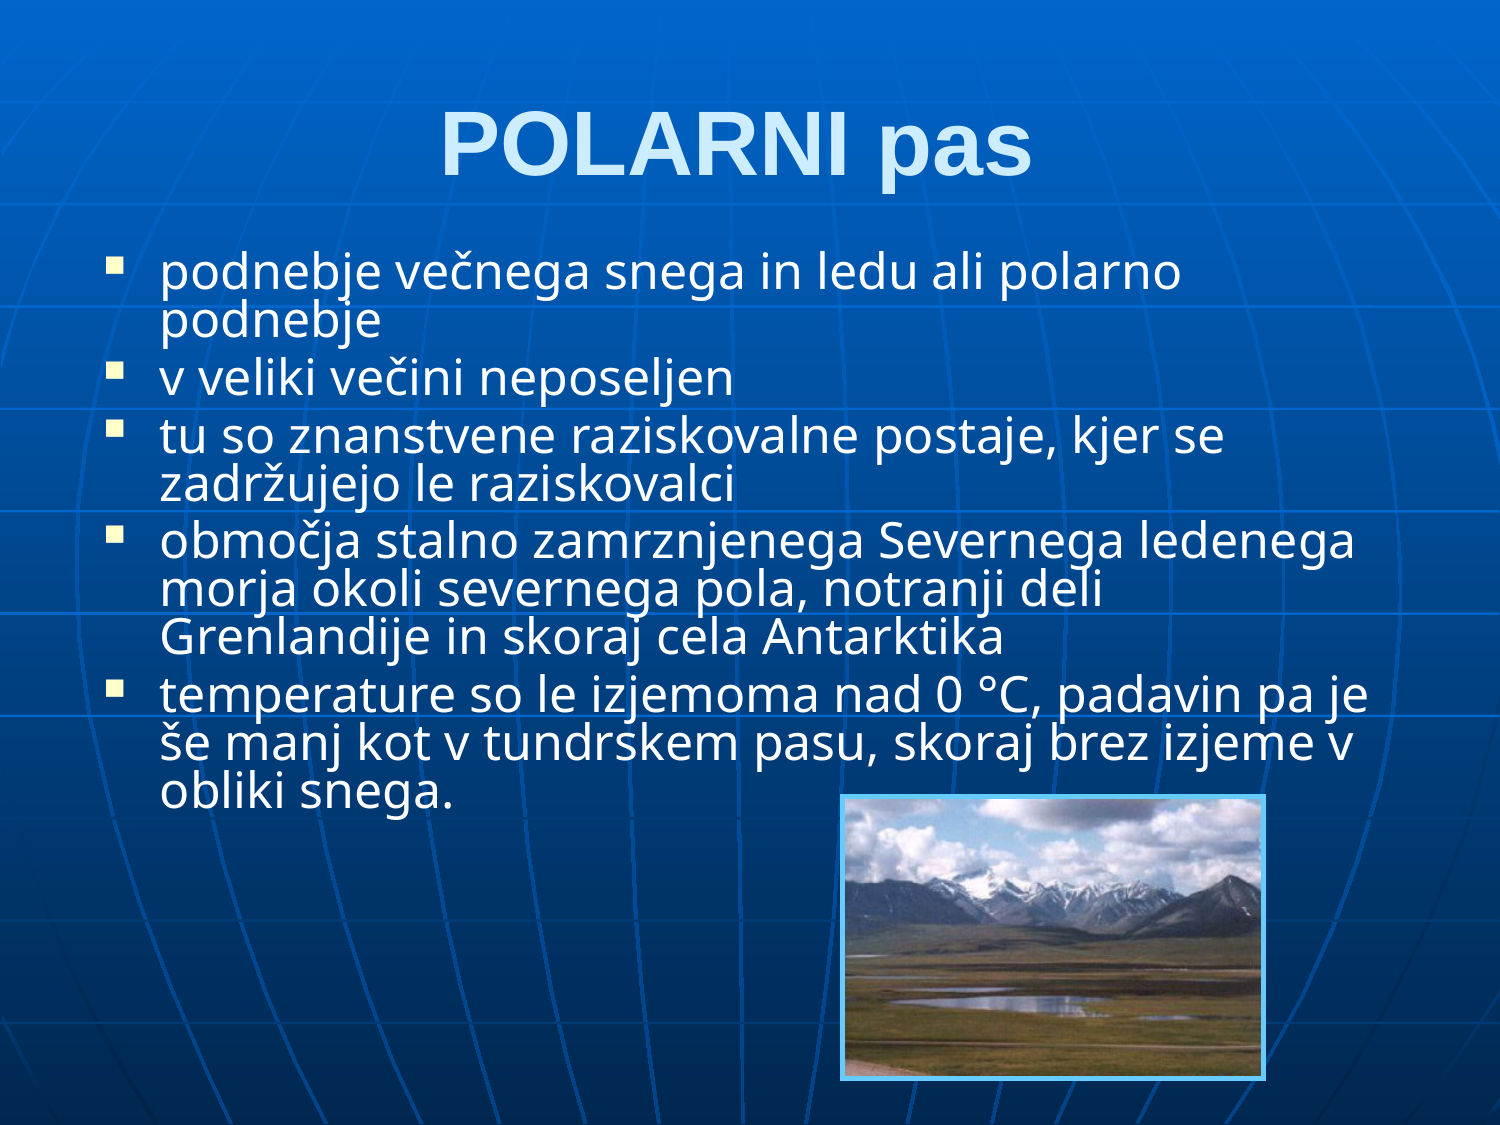

# POLARNI pas
podnebje večnega snega in ledu ali polarno podnebje
v veliki večini neposeljen
tu so znanstvene raziskovalne postaje, kjer se zadržujejo le raziskovalci
območja stalno zamrznjenega Severnega ledenega morja okoli severnega pola, notranji deli Grenlandije in skoraj cela Antarktika
temperature so le izjemoma nad 0 °C, padavin pa je še manj kot v tundrskem pasu, skoraj brez izjeme v obliki snega.